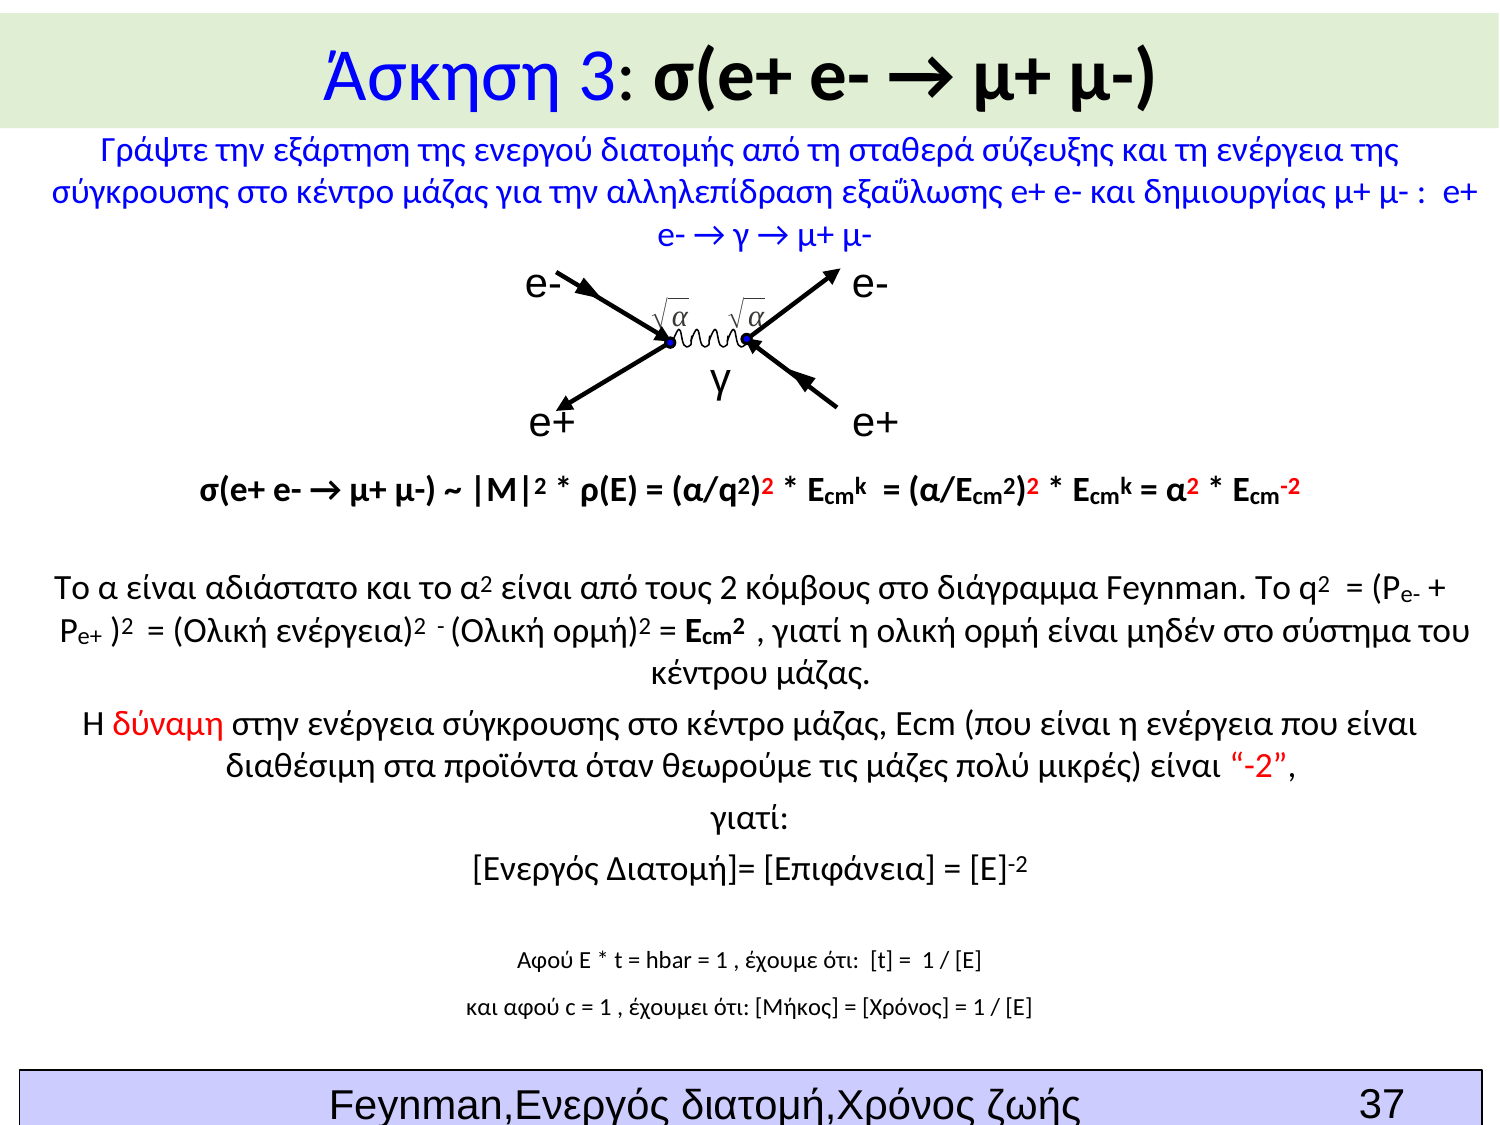

# Άσκηση 3: σ(e+ e- → μ+ μ-)
Γράψτε την εξάρτηση της ενεργού διατομής από τη σταθερά σύζευξης και τη ενέργεια της σύγκρουσης στο κέντρο μάζας για την αλληλεπίδραση εξαΰλωσης e+ e- και δημιουργίας μ+ μ- : e+ e- → γ → μ+ μ-
σ(e+ e- → μ+ μ-) ~ |Μ|2 * ρ(Ε) = (α/q2)2 * Ecmk = (α/Ecm2)2 * Ecmk = α2 * Ecm-2
Το α είναι αδιάστατο και το α2 είναι από τους 2 κόμβους στο διάγραμμα Feynman. To q2 = (Pe- + Pe+ )2 = (Ολική ενέργεια)2 - (Ολική ορμή)2 = Ecm2 , γιατί η ολική ορμή είναι μηδέν στο σύστημα του κέντρου μάζας.
Η δύναμη στην ενέργεια σύγκρουσης στο κέντρο μάζας, Εcm (που είναι η ενέργεια που είναι διαθέσιμη στα προϊόντα όταν θεωρούμε τις μάζες πολύ μικρές) είναι “-2”,
γιατί:
[Ενεργός Διατομή]= [Επιφάνεια] = [Ε]-2
Αφού E * t = hbar = 1 , έχουμε ότι: [t] = 1 / [Ε]
και αφού c = 1 , έχουμει ότι: [Μήκος] = [Χρόνος] = 1 / [Ε]
e-
e-
γ
e+
e+
37
Feynman,Eνεργός διατομή,Xρόνος ζωής